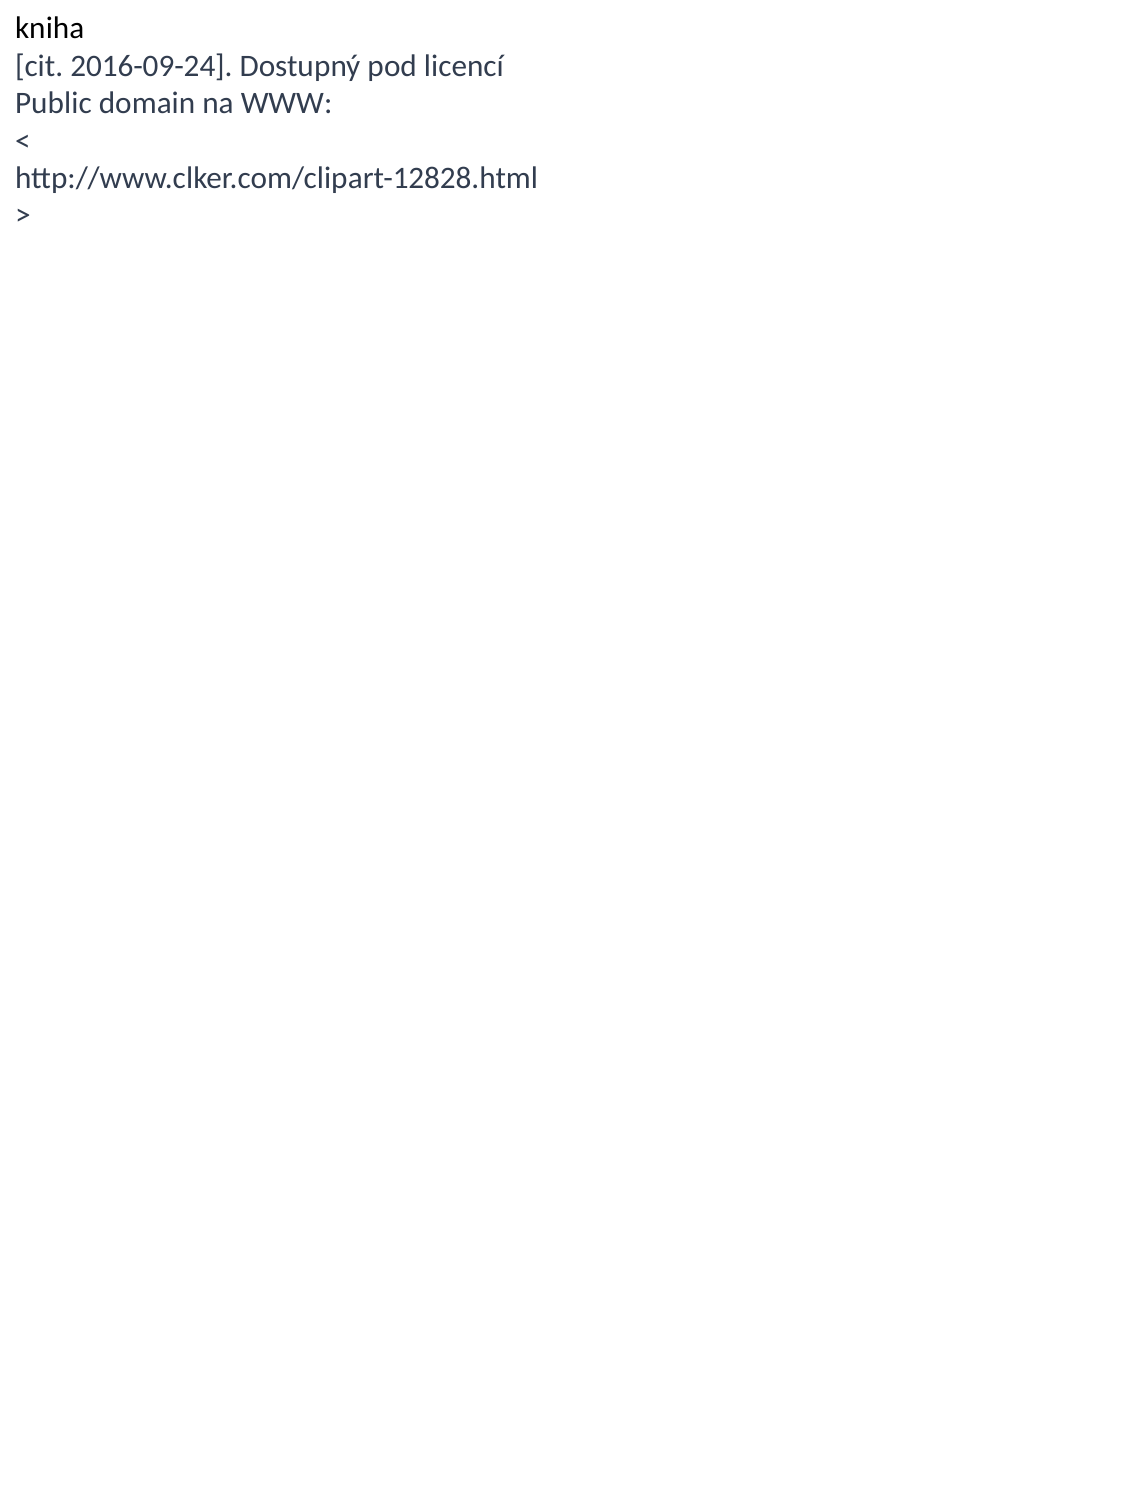

kniha
[cit. 2016-09-24]. Dostupný pod licencí Public domain na WWW:
<http://www.clker.com/clipart-12828.html>